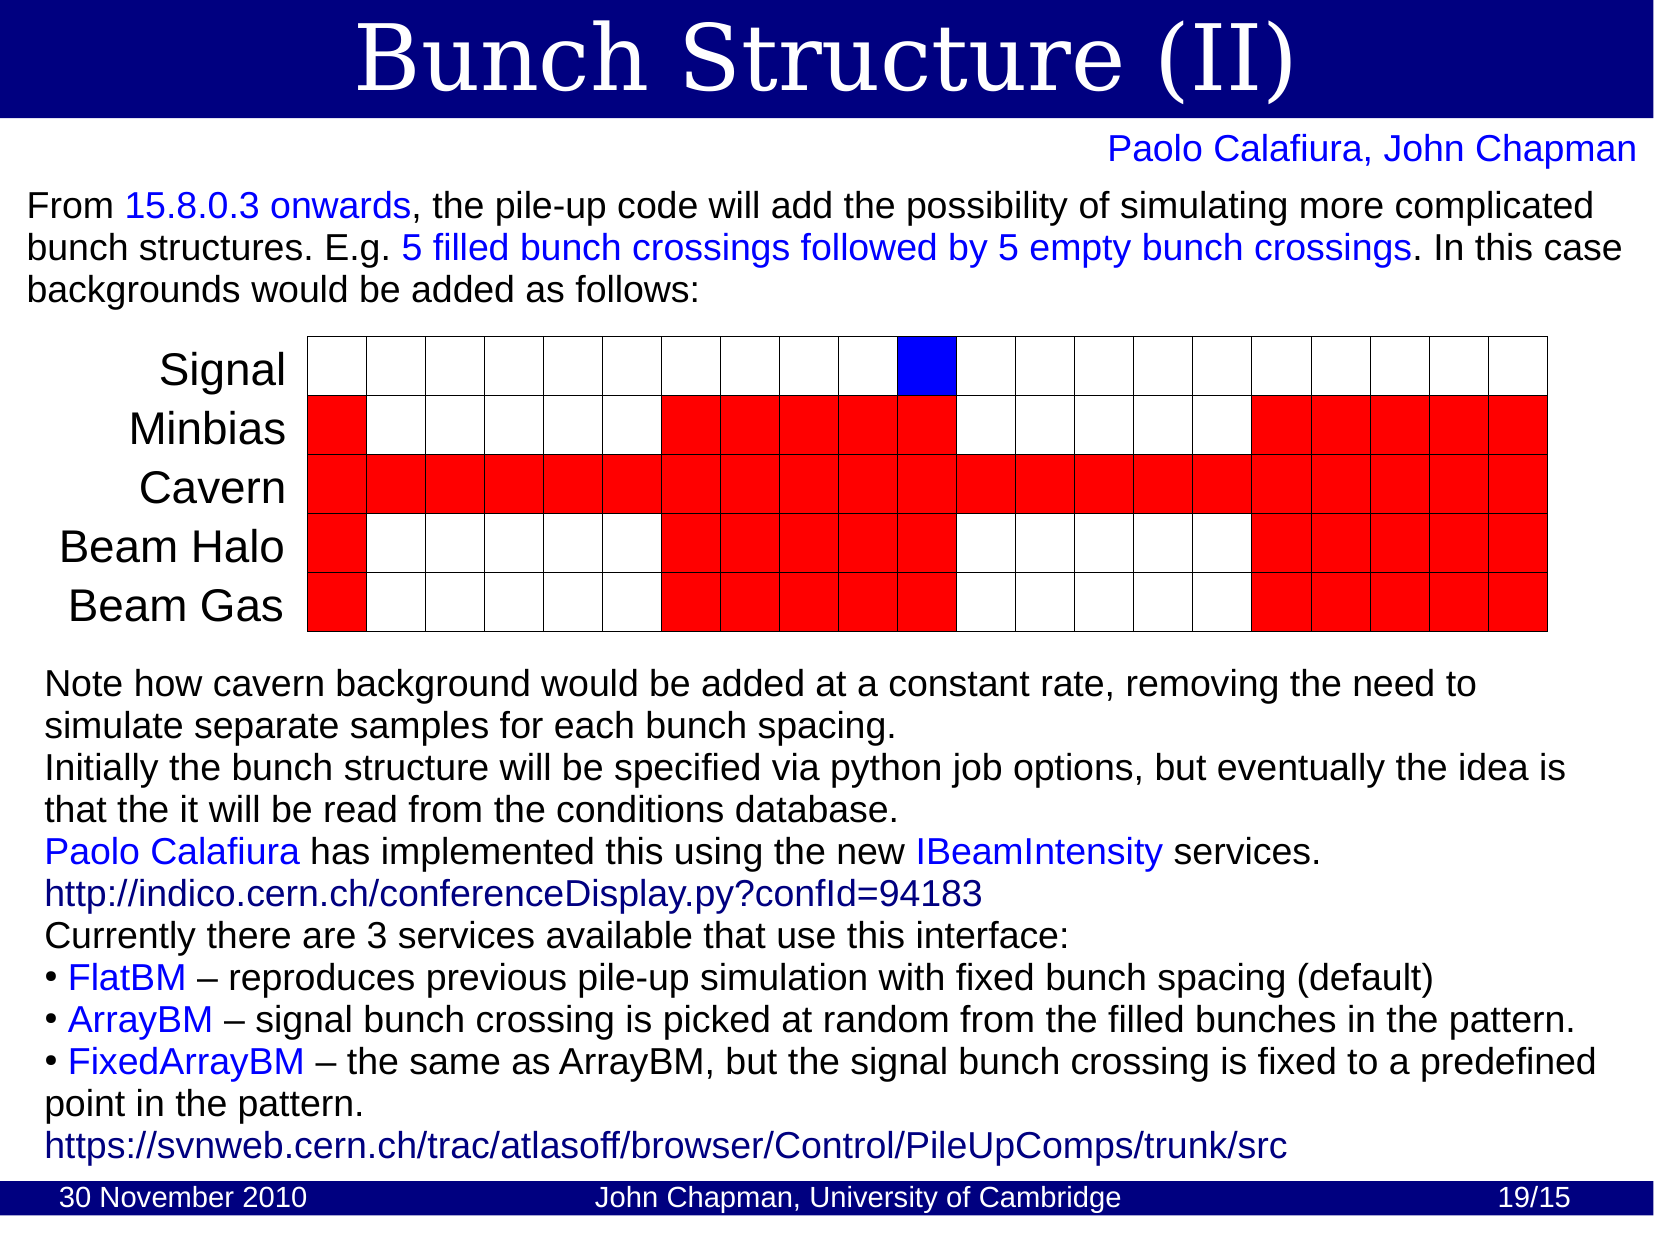

# Bunch Structure (II)
Paolo Calafiura, John Chapman
From 15.8.0.3 onwards, the pile-up code will add the possibility of simulating more complicated bunch structures. E.g. 5 filled bunch crossings followed by 5 empty bunch crossings. In this case backgrounds would be added as follows:
Signal
Minbias
Cavern
Beam Halo
Beam Gas
Note how cavern background would be added at a constant rate, removing the need to simulate separate samples for each bunch spacing.
Initially the bunch structure will be specified via python job options, but eventually the idea is that the it will be read from the conditions database.
Paolo Calafiura has implemented this using the new IBeamIntensity services.
http://indico.cern.ch/conferenceDisplay.py?confId=94183
Currently there are 3 services available that use this interface:
 FlatBM – reproduces previous pile-up simulation with fixed bunch spacing (default)
 ArrayBM – signal bunch crossing is picked at random from the filled bunches in the pattern.
 FixedArrayBM – the same as ArrayBM, but the signal bunch crossing is fixed to a predefined point in the pattern.
https://svnweb.cern.ch/trac/atlasoff/browser/Control/PileUpComps/trunk/src
19